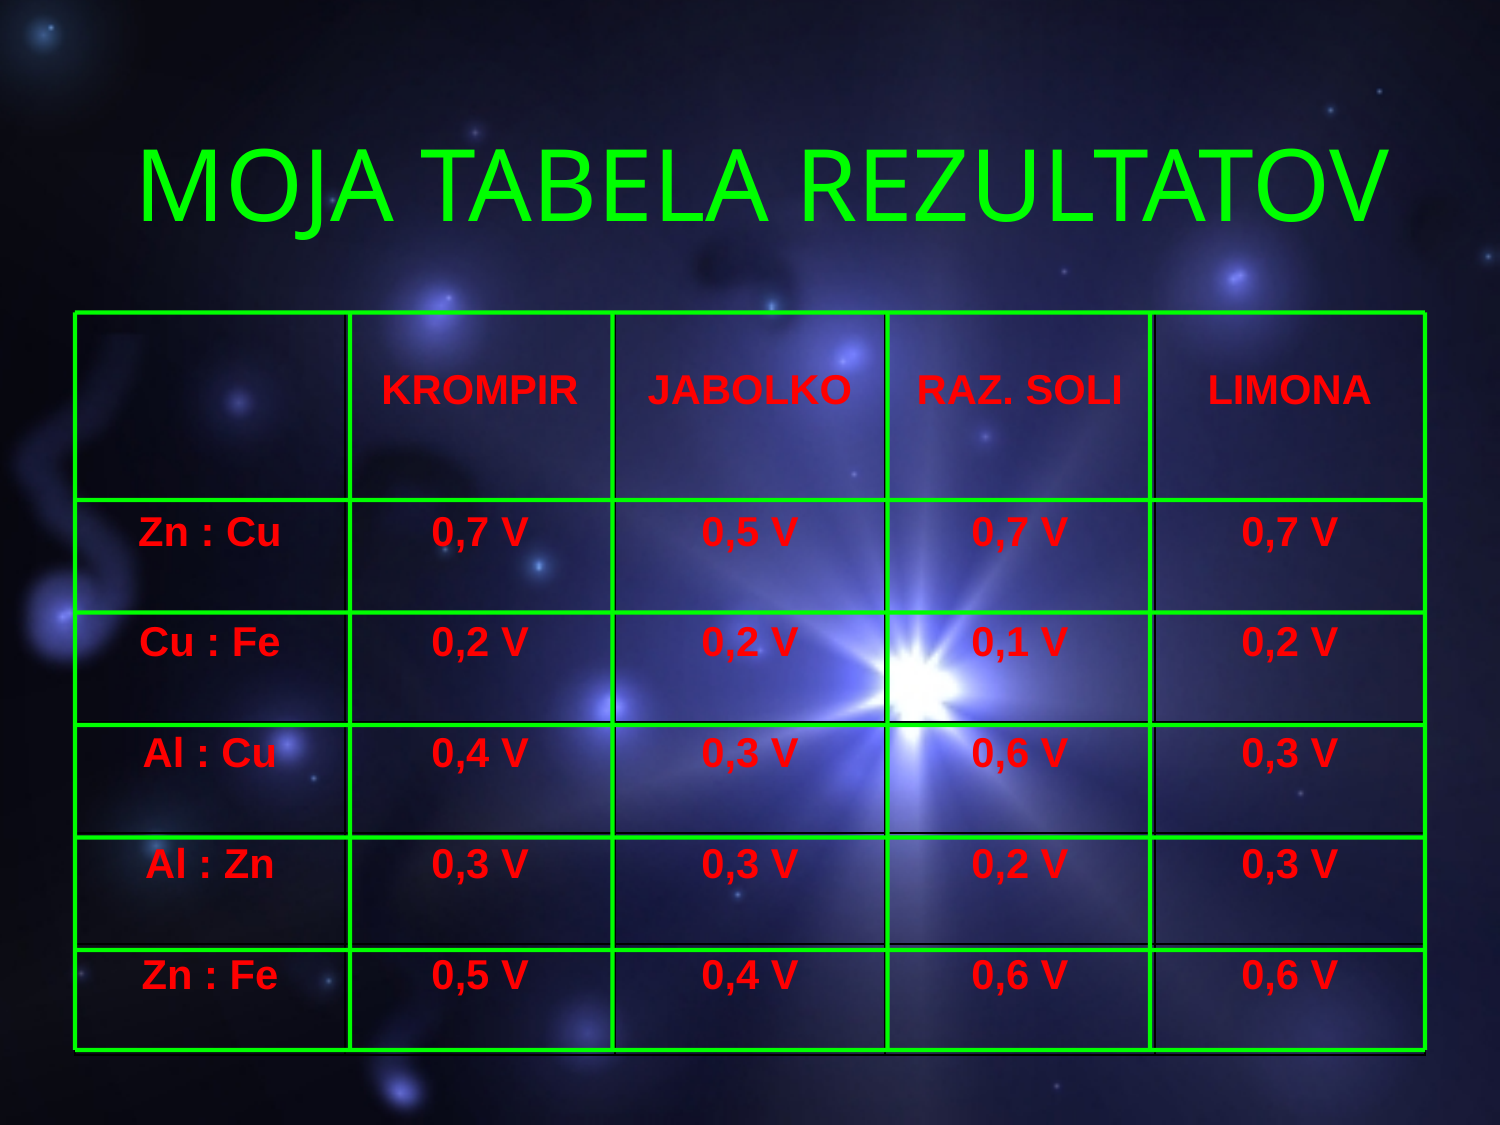

# MOJA TABELA REZULTATOV
| | KROMPIR | JABOLKO | RAZ. SOLI | LIMONA |
| --- | --- | --- | --- | --- |
| Zn : Cu | 0,7 V | 0,5 V | 0,7 V | 0,7 V |
| Cu : Fe | 0,2 V | 0,2 V | 0,1 V | 0,2 V |
| Al : Cu | 0,4 V | 0,3 V | 0,6 V | 0,3 V |
| Al : Zn | 0,3 V | 0,3 V | 0,2 V | 0,3 V |
| Zn : Fe | 0,5 V | 0,4 V | 0,6 V | 0,6 V |